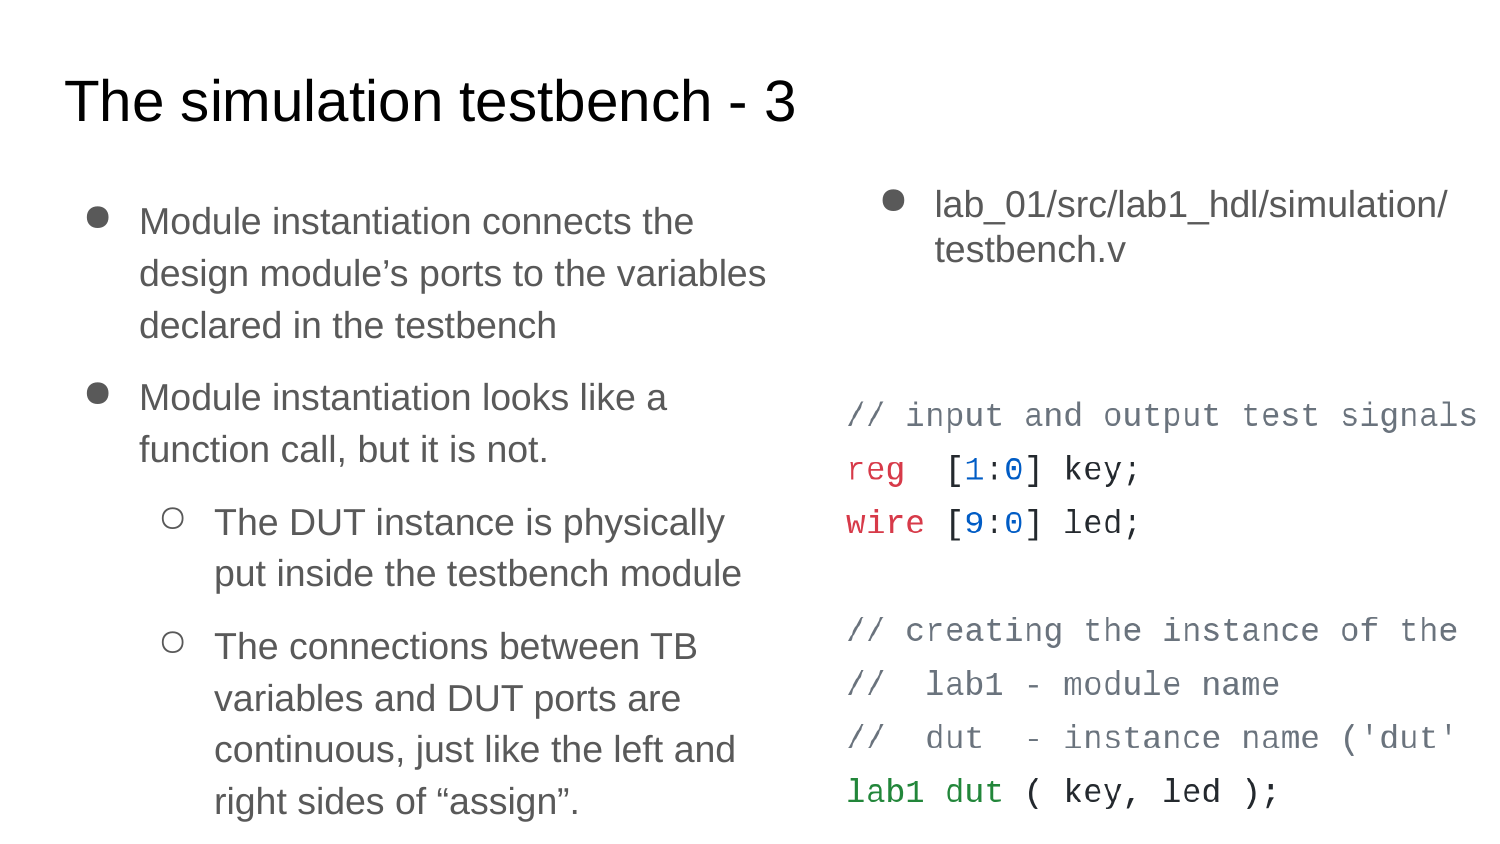

# The simulation testbench - 3
lab_01/src/lab1_hdl/simulation/testbench.v
Module instantiation connects the design module’s ports to the variables declared in the testbench
Module instantiation looks like a function call, but it is not.
The DUT instance is physically put inside the testbench module
The connections between TB variables and DUT ports are continuous, just like the left and right sides of “assign”.